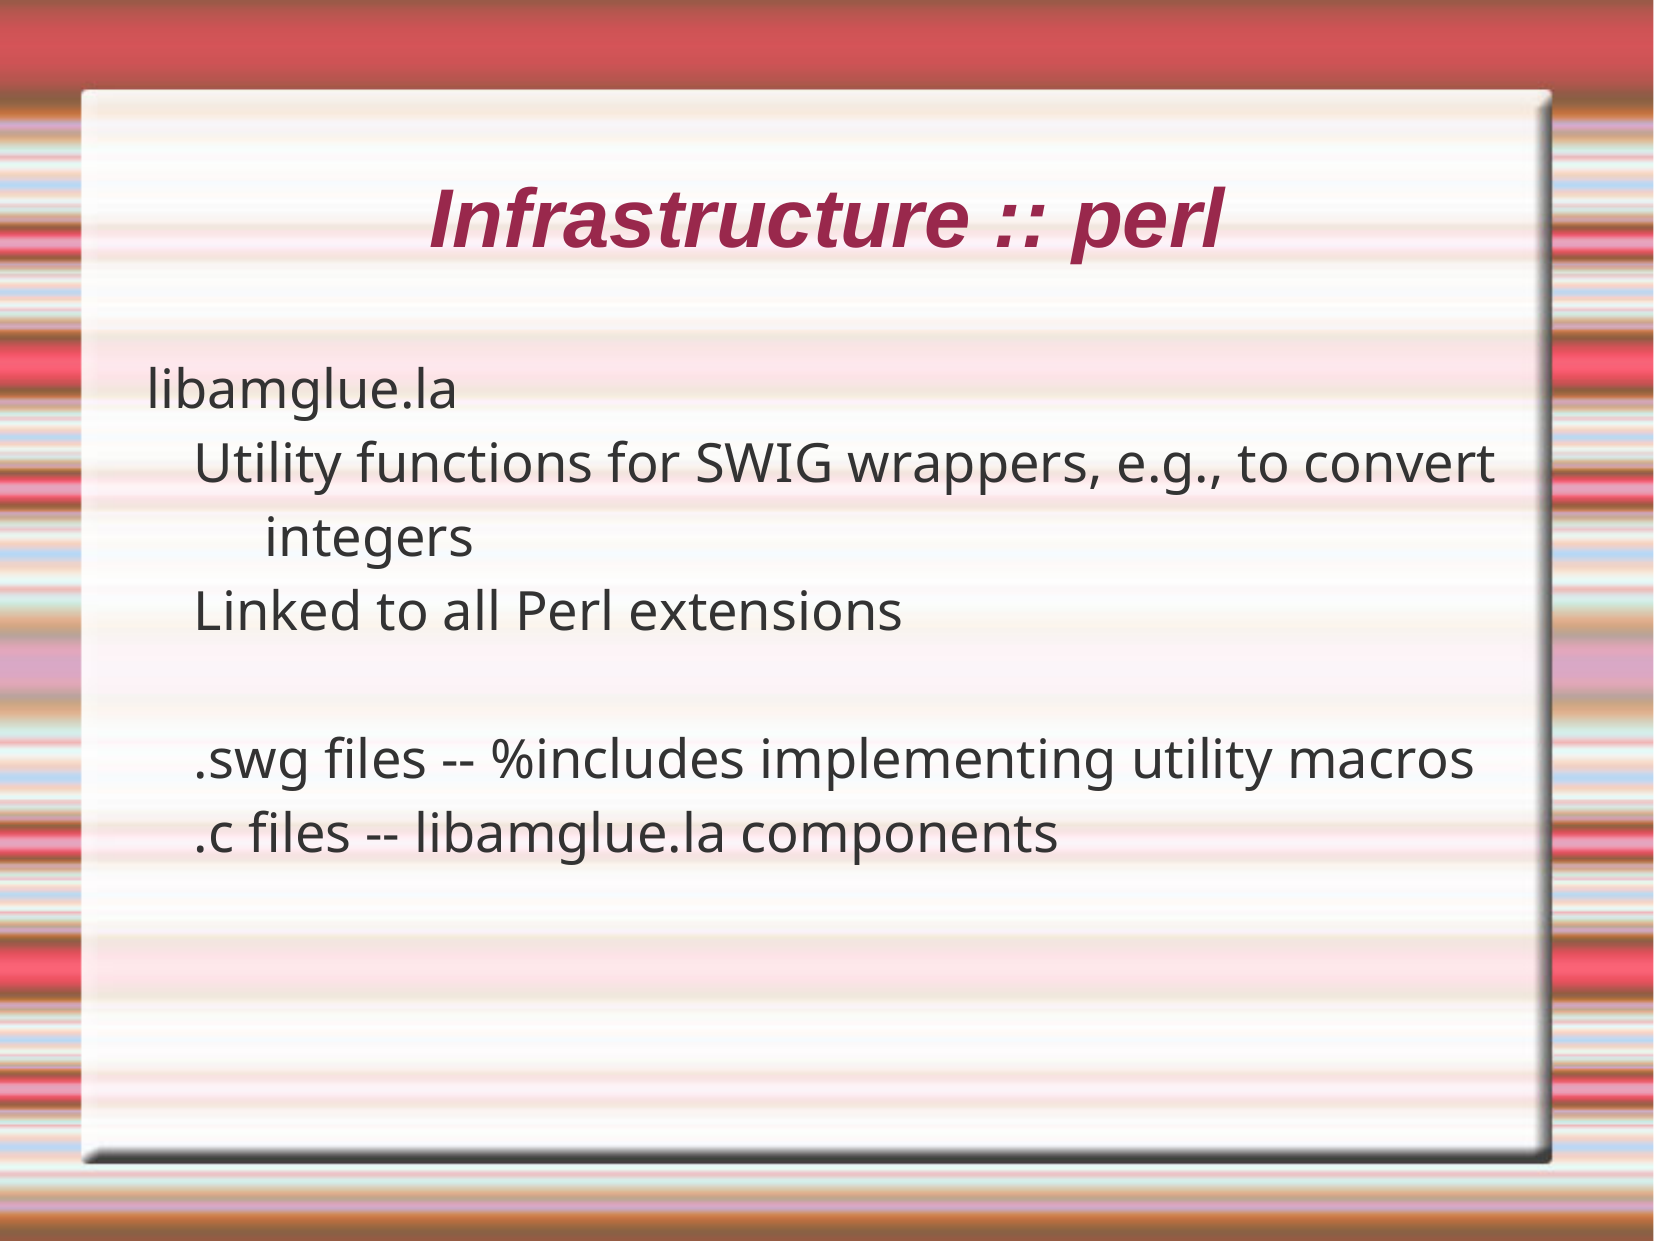

# Infrastructure :: perl
libamglue.la
Utility functions for SWIG wrappers, e.g., to convert integers
Linked to all Perl extensions
.swg files -- %includes implementing utility macros
.c files -- libamglue.la components